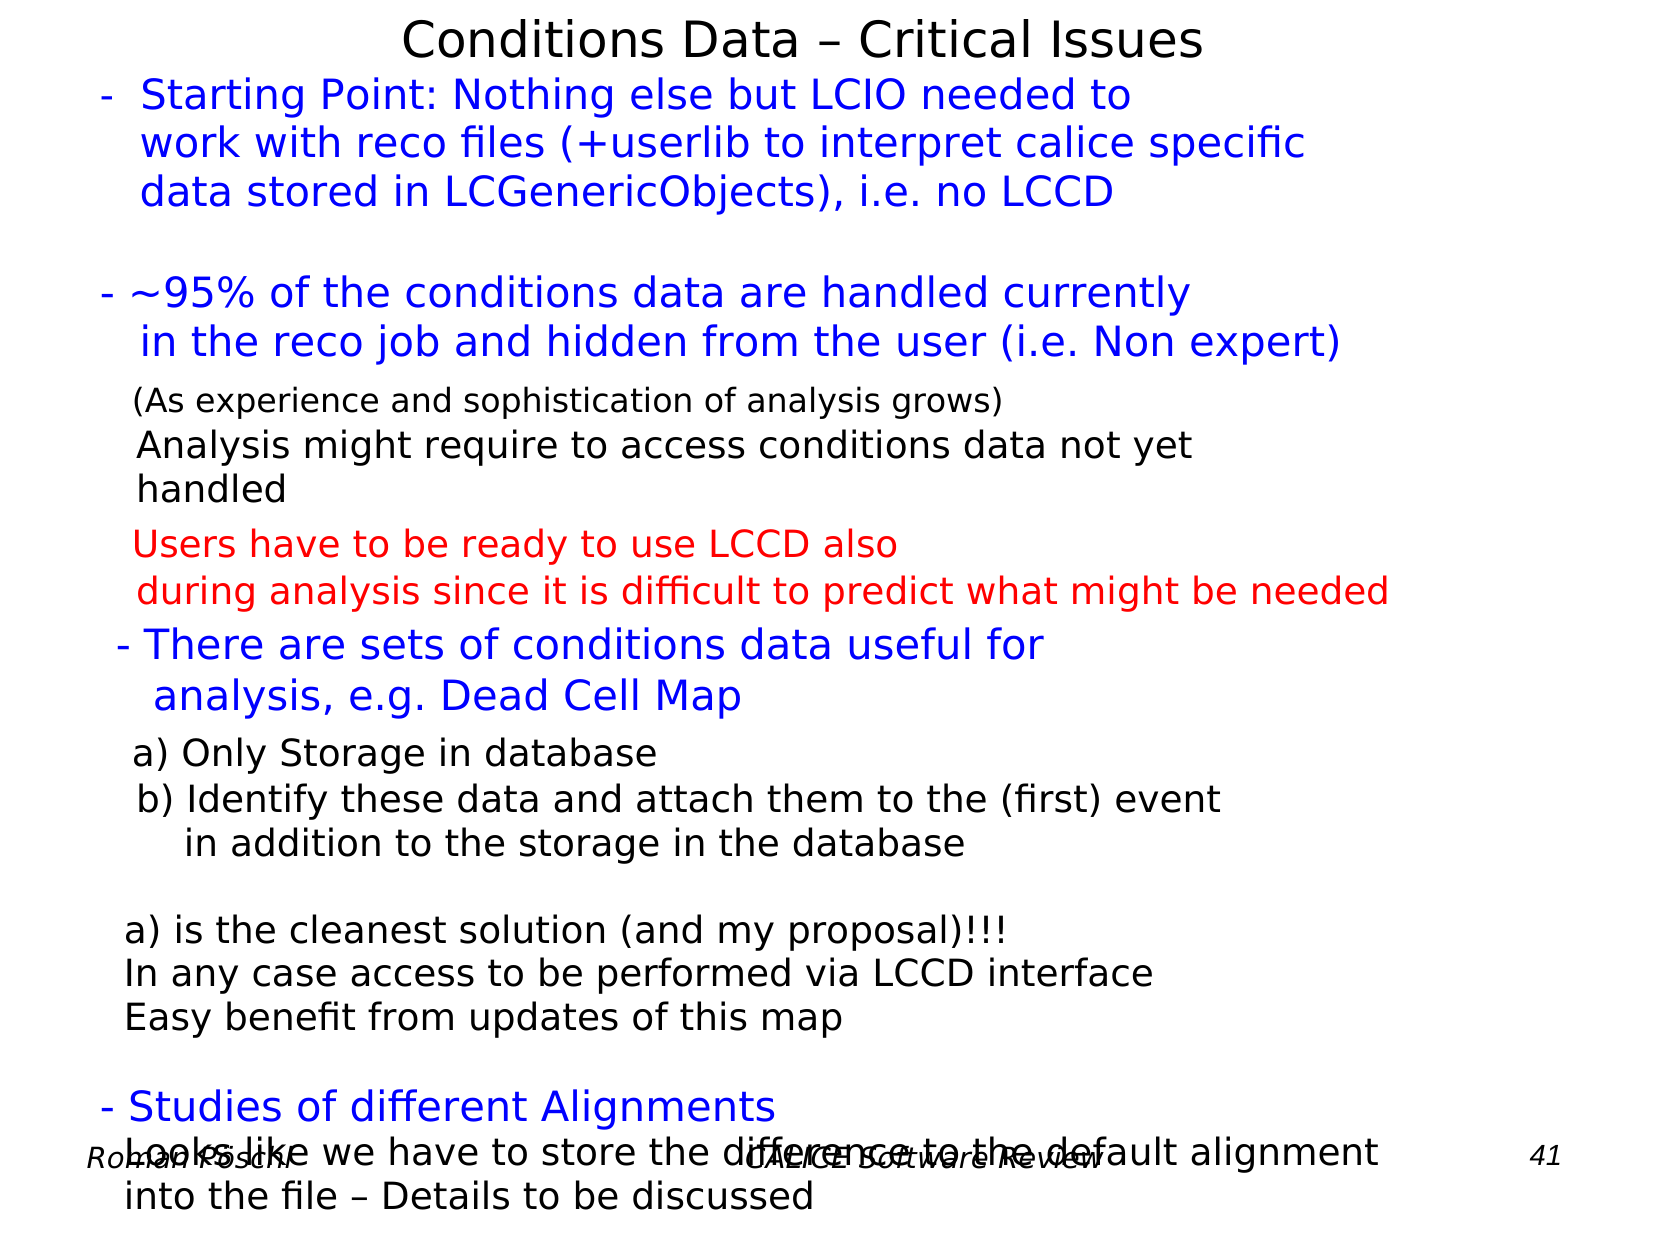

Conditions Data – Critical Issues
- Starting Point: Nothing else but LCIO needed to
 work with reco files (+userlib to interpret calice specific
 data stored in LCGenericObjects), i.e. no LCCD
- ~95% of the conditions data are handled currently
 in the reco job and hidden from the user (i.e. Non expert)
 (As experience and sophistication of analysis grows)
 Analysis might require to access conditions data not yet
 handled
 Users have to be ready to use LCCD also
 during analysis since it is difficult to predict what might be needed
 - There are sets of conditions data useful for
 analysis, e.g. Dead Cell Map
 a) Only Storage in database
 b) Identify these data and attach them to the (first) event
 in addition to the storage in the database
 a) is the cleanest solution (and my proposal)!!!
 In any case access to be performed via LCCD interface
 Easy benefit from updates of this map
- Studies of different Alignments
 Looks like we have to store the difference to the default alignment
 into the file – Details to be discussed